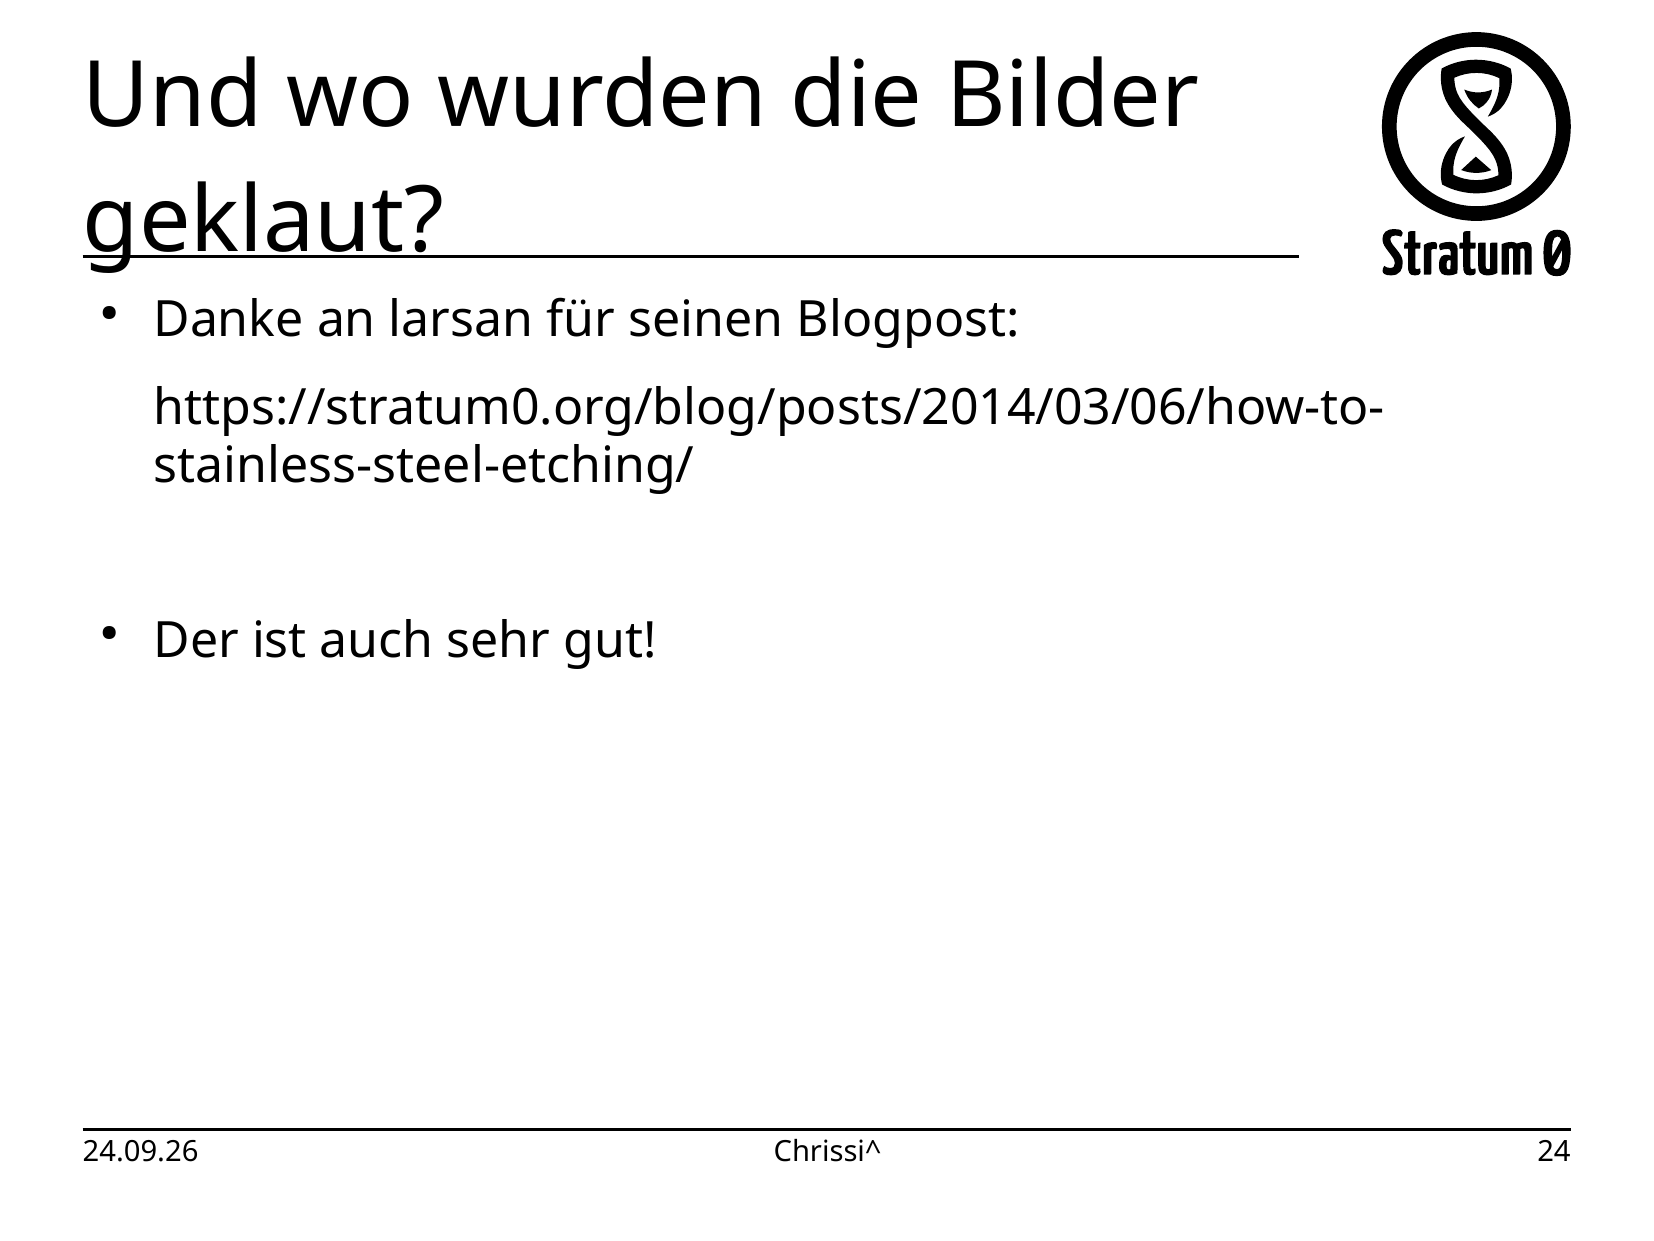

# Und wo wurden die Bilder geklaut?
Danke an larsan für seinen Blogpost:
https://stratum0.org/blog/posts/2014/03/06/how-to-stainless-steel-etching/
Der ist auch sehr gut!
Chrissi^
24